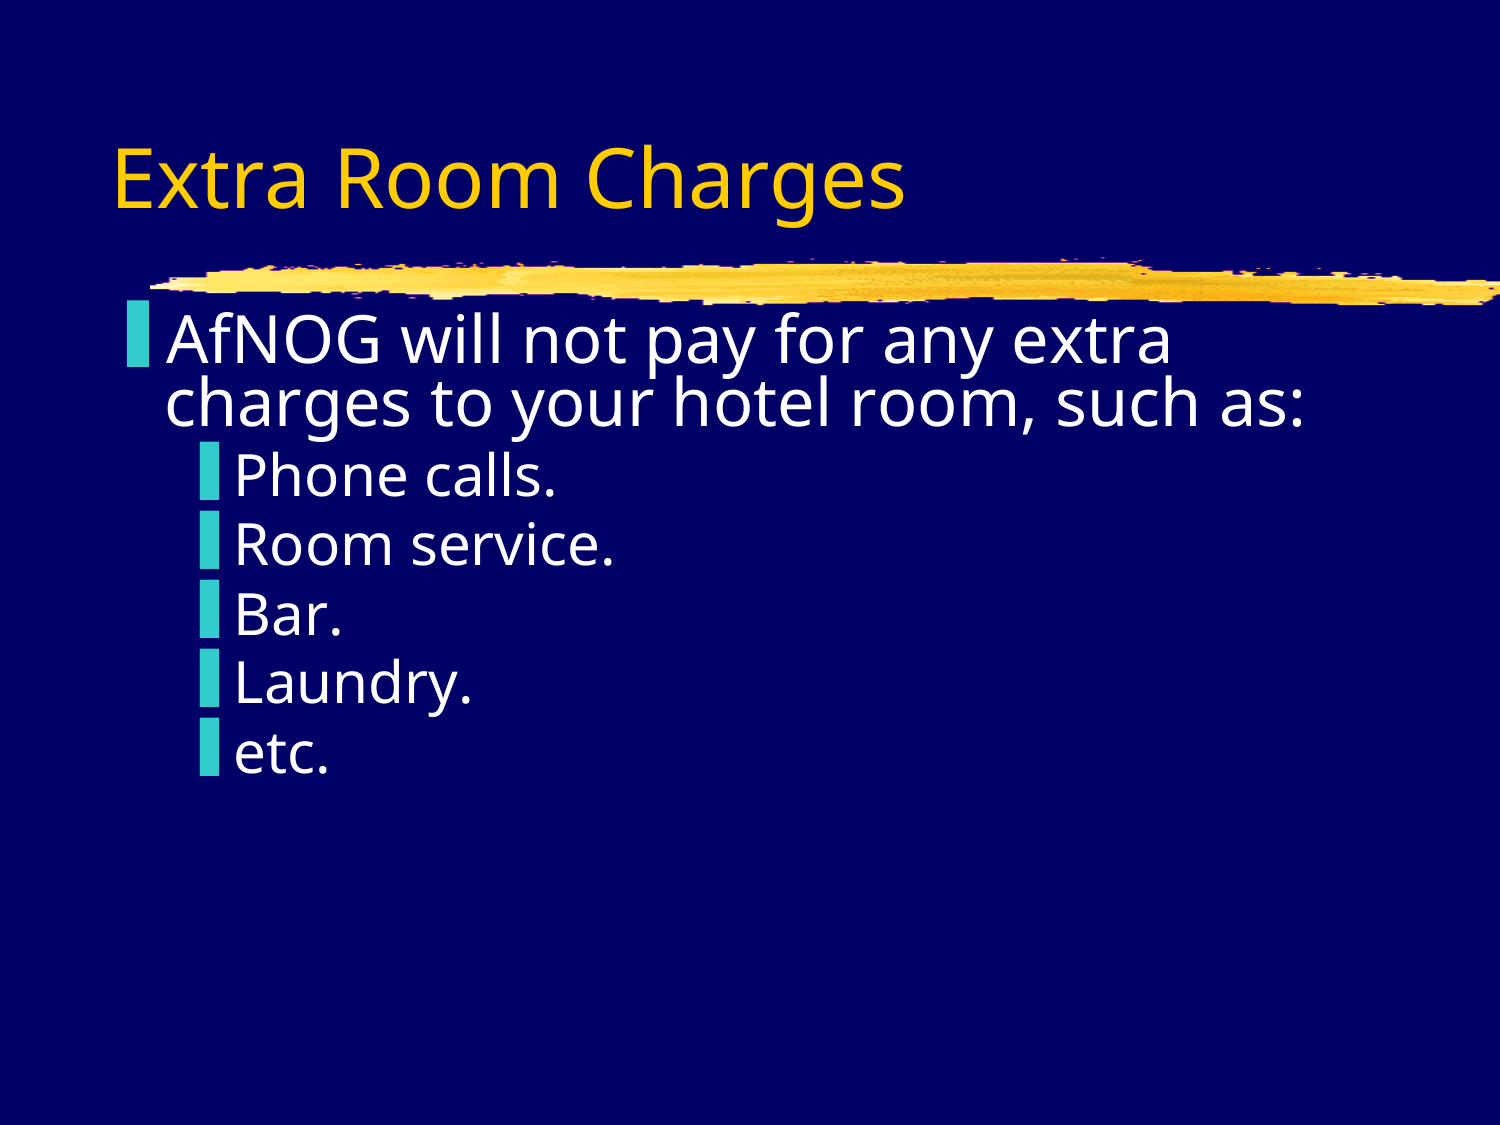

# Extra Room Charges
AfNOG will not pay for any extra charges to your hotel room, such as:
Phone calls.
Room service.
Bar.
Laundry.
etc.